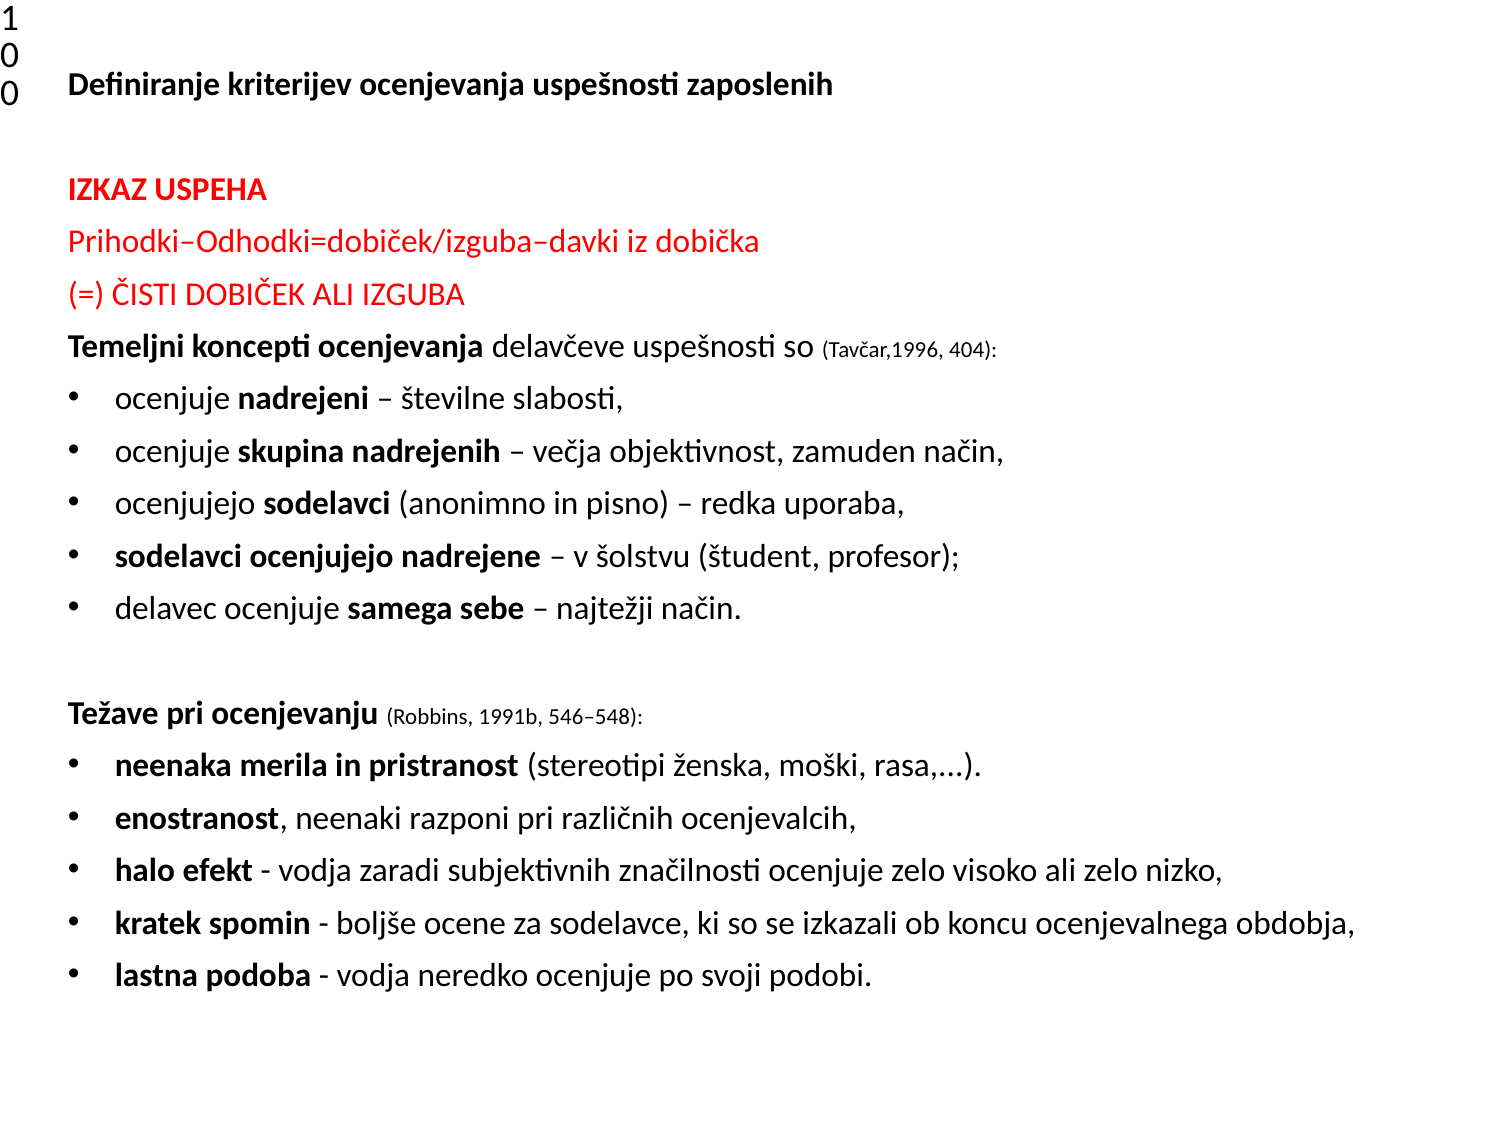

Definiranje kriterijev ocenjevanja uspešnosti zaposlenih
IZKAZ USPEHA
Prihodki–Odhodki=dobiček/izguba–davki iz dobička
(=) ČISTI DOBIČEK ALI IZGUBA
Temeljni koncepti ocenjevanja delavčeve uspešnosti so (Tavčar,1996, 404):
ocenjuje nadrejeni – številne slabosti,
ocenjuje skupina nadrejenih – večja objektivnost, zamuden način,
ocenjujejo sodelavci (anonimno in pisno) – redka uporaba,
sodelavci ocenjujejo nadrejene – v šolstvu (študent, profesor);
delavec ocenjuje samega sebe – najtežji način.
Težave pri ocenjevanju (Robbins, 1991b, 546–548):
neenaka merila in pristranost (stereotipi ženska, moški, rasa,...).
enostranost, neenaki razponi pri različnih ocenjevalcih,
halo efekt - vodja zaradi subjektivnih značilnosti ocenjuje zelo visoko ali zelo nizko,
kratek spomin - boljše ocene za sodelavce, ki so se izkazali ob koncu ocenjevalnega obdobja,
lastna podoba - vodja neredko ocenjuje po svoji podobi.